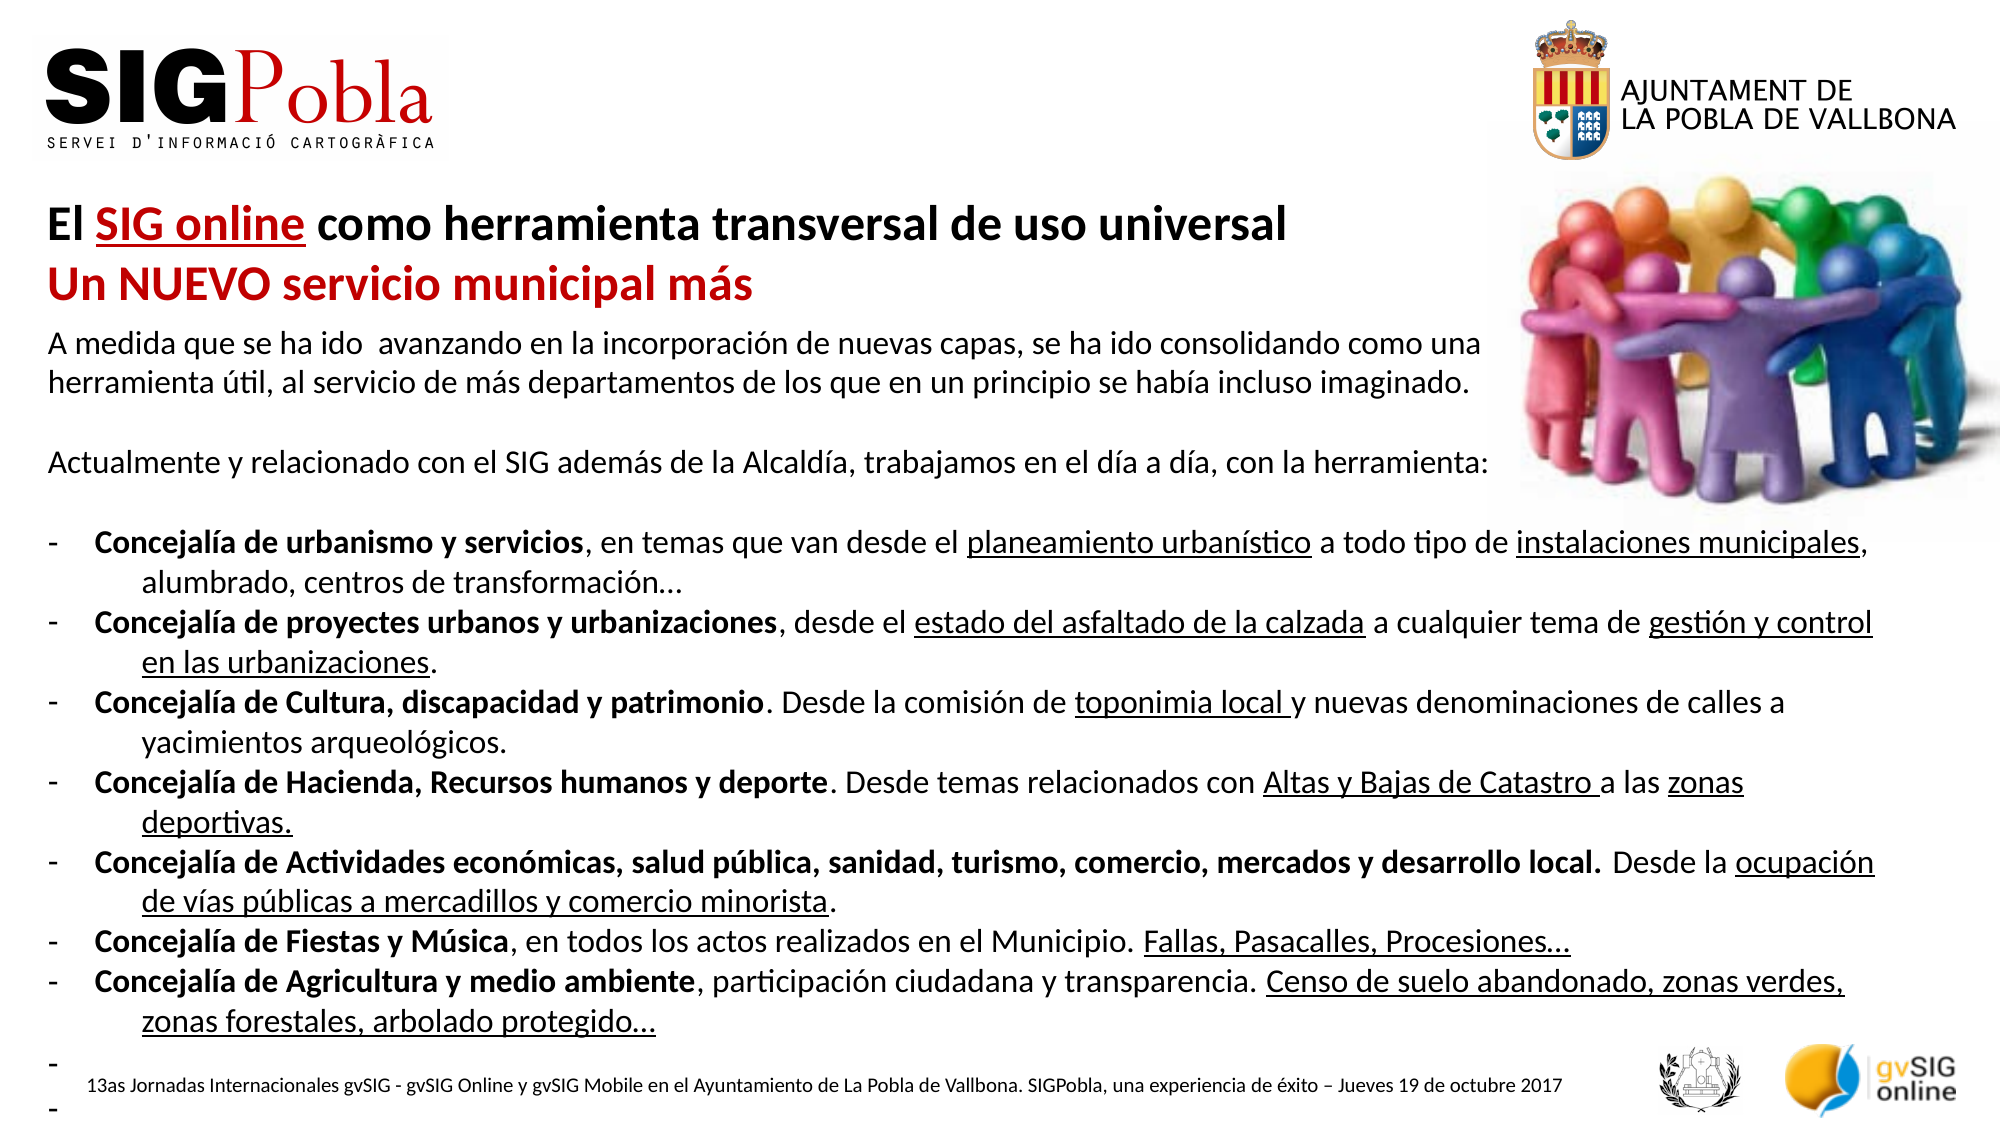

El SIG online como herramienta transversal de uso universal
Un NUEVO servicio municipal más
A medida que se ha ido avanzando en la incorporación de nuevas capas, se ha ido consolidando como una
herramienta útil, al servicio de más departamentos de los que en un principio se había incluso imaginado.
Actualmente y relacionado con el SIG además de la Alcaldía, trabajamos en el día a día, con la herramienta:
Concejalía de urbanismo y servicios, en temas que van desde el planeamiento urbanístico a todo tipo de instalaciones municipales, alumbrado, centros de transformación…
Concejalía de proyectes urbanos y urbanizaciones, desde el estado del asfaltado de la calzada a cualquier tema de gestión y control en las urbanizaciones.
Concejalía de Cultura, discapacidad y patrimonio. Desde la comisión de toponimia local y nuevas denominaciones de calles a yacimientos arqueológicos.
Concejalía de Hacienda, Recursos humanos y deporte. Desde temas relacionados con Altas y Bajas de Catastro a las zonas deportivas.
Concejalía de Actividades económicas, salud pública, sanidad, turismo, comercio, mercados y desarrollo local. Desde la ocupación de vías públicas a mercadillos y comercio minorista.
Concejalía de Fiestas y Música, en todos los actos realizados en el Municipio. Fallas, Pasacalles, Procesiones…
Concejalía de Agricultura y medio ambiente, participación ciudadana y transparencia. Censo de suelo abandonado, zonas verdes, zonas forestales, arbolado protegido…
13as Jornadas Internacionales gvSIG - gvSIG Online y gvSIG Mobile en el Ayuntamiento de La Pobla de Vallbona. SIGPobla, una experiencia de éxito – Jueves 19 de octubre 2017